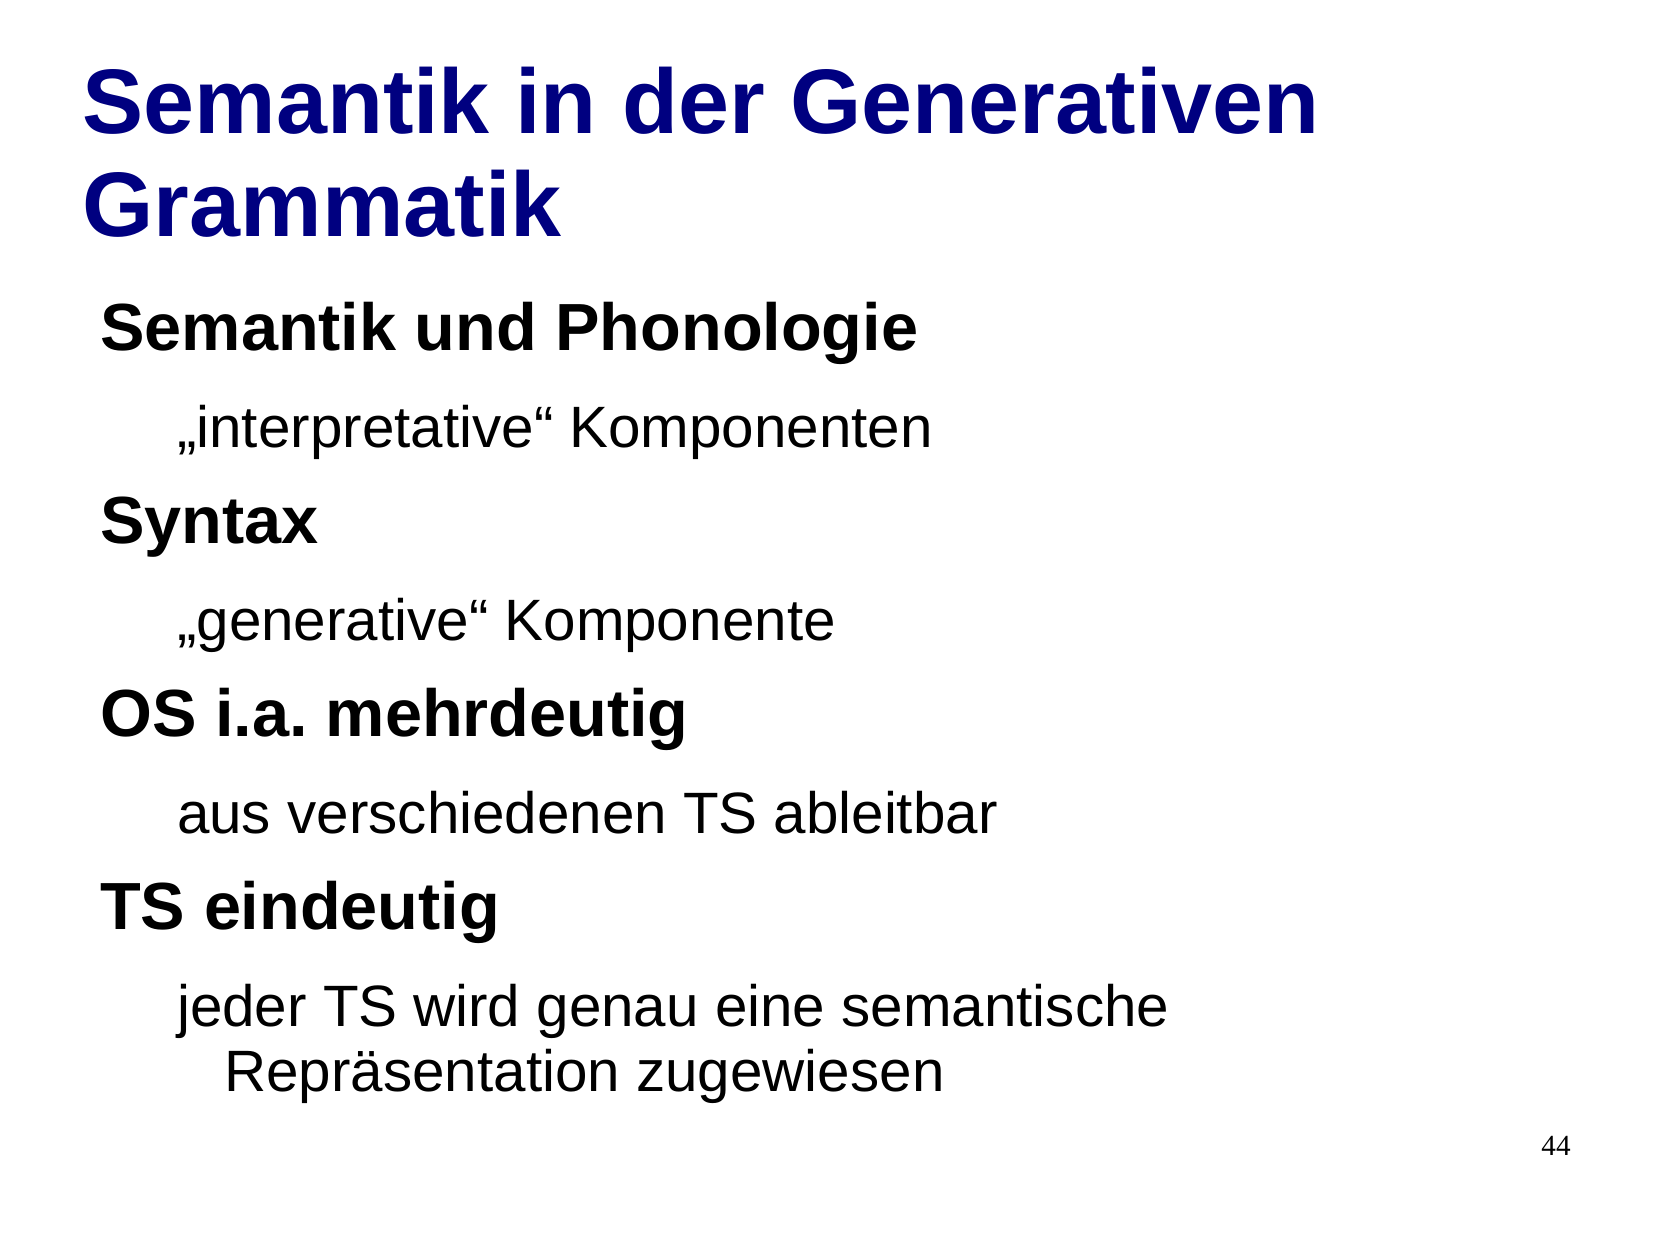

# Semantik in der Generativen Grammatik
Semantik und Phonologie
„interpretative“ Komponenten
Syntax
„generative“ Komponente
OS i.a. mehrdeutig
aus verschiedenen TS ableitbar
TS eindeutig
jeder TS wird genau eine semantische Repräsentation zugewiesen
44